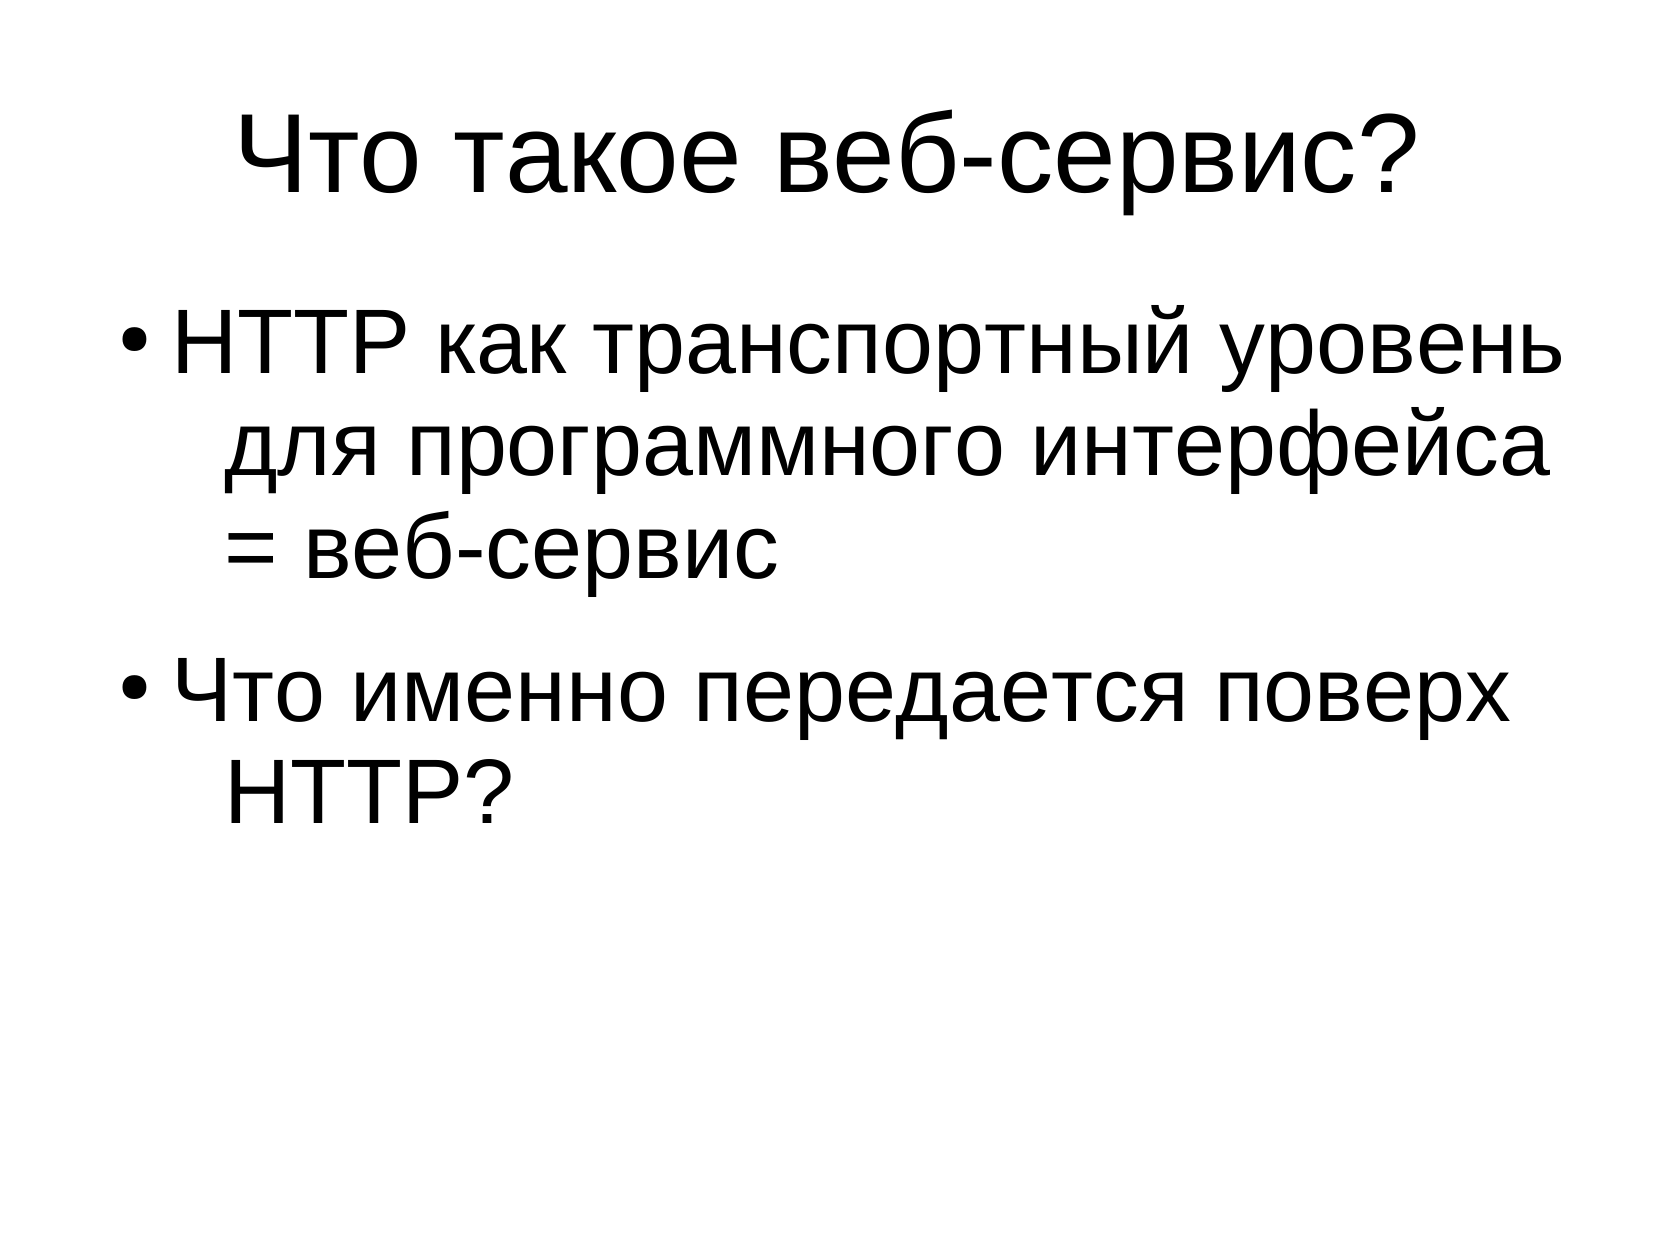

# Что такое веб-сервис?
HTTP как транспортный уровень для программного интерфейса = веб-сервис
Что именно передается поверх HTTP?